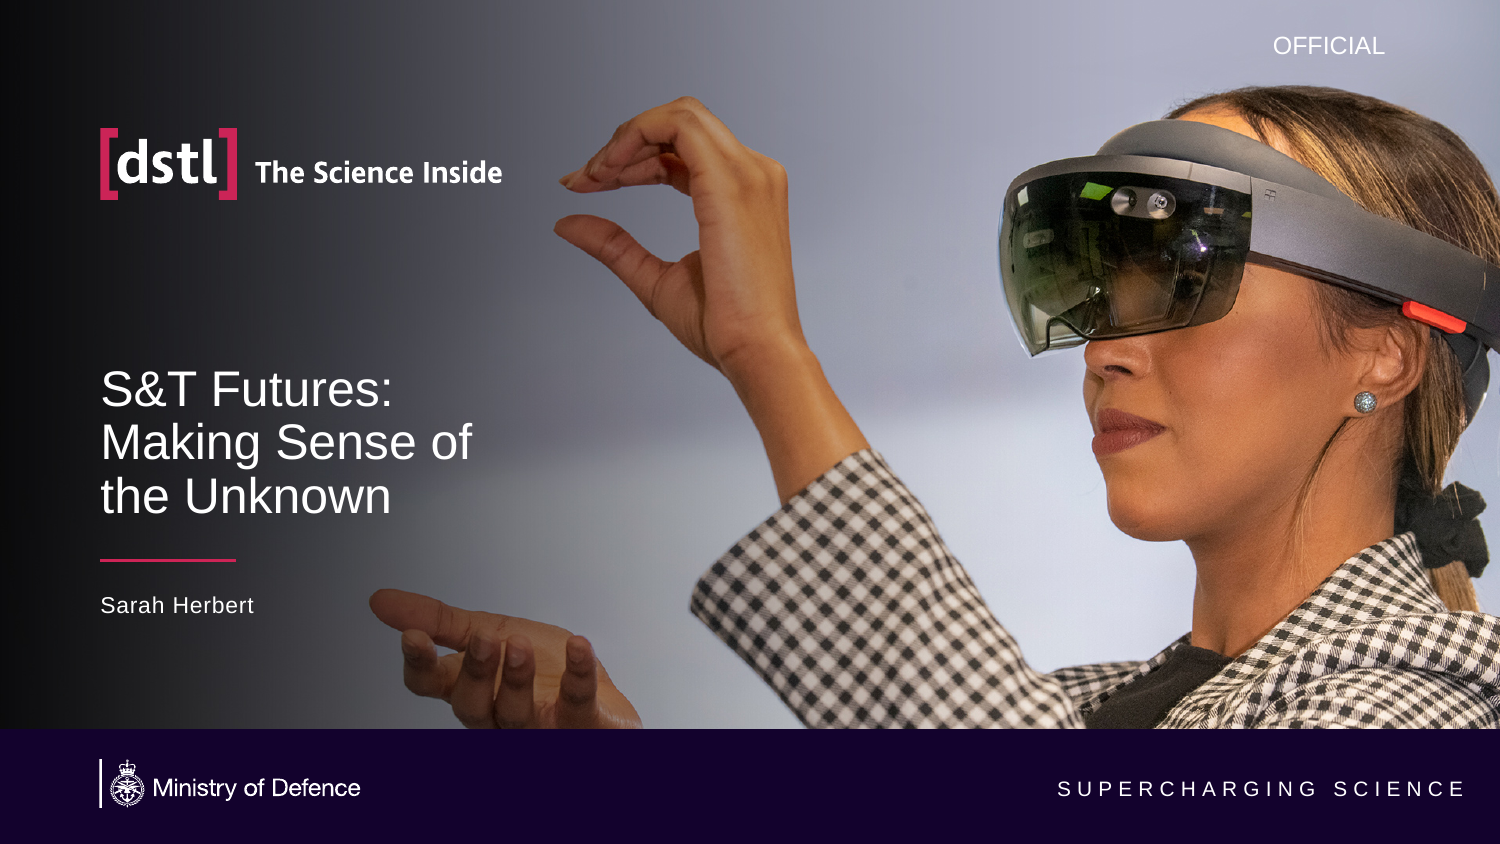

OFFICIAL
S&T Futures: Making Sense of the Unknown
S&T Futures:
Making Sense of the Unknown
# The Defence Science and Technology Futures Programme
Sarah Herbert Programme Manager
S&TFuturesProgramme@dstl.gov.uk
Sarah Herbert
 / © Crown copyright 2020 Dstl
OFFICIAL
SUPERCHARGING SCIENCE